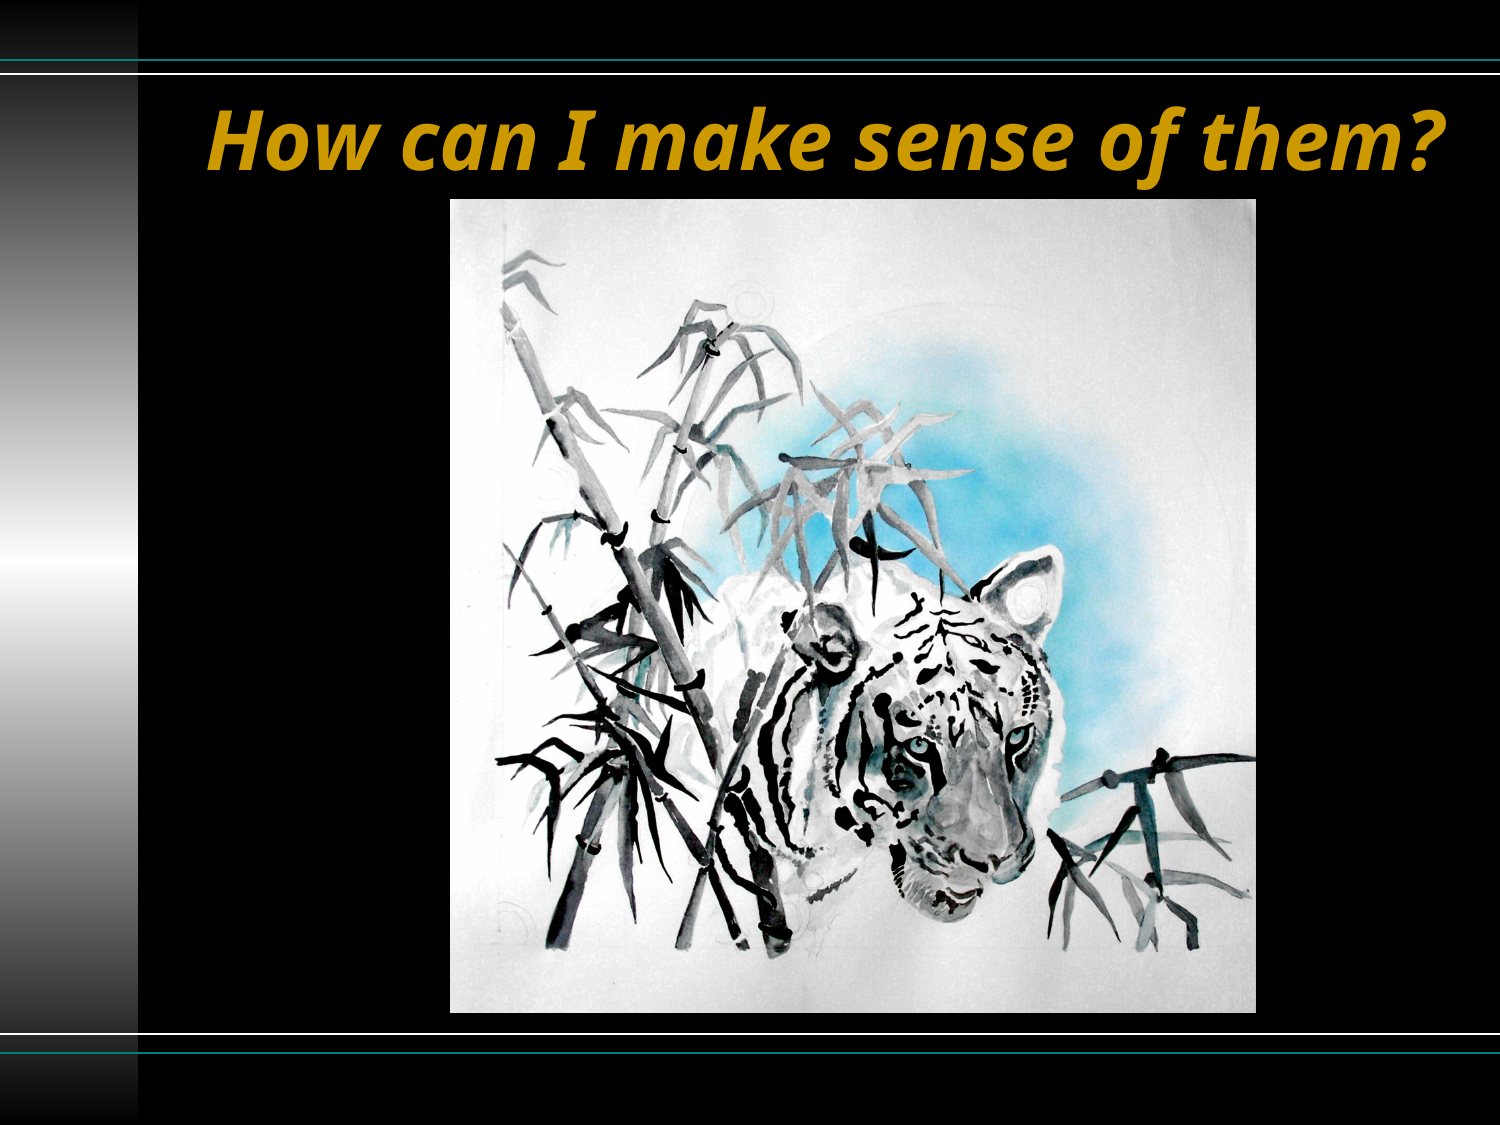

# How can I make sense of them?